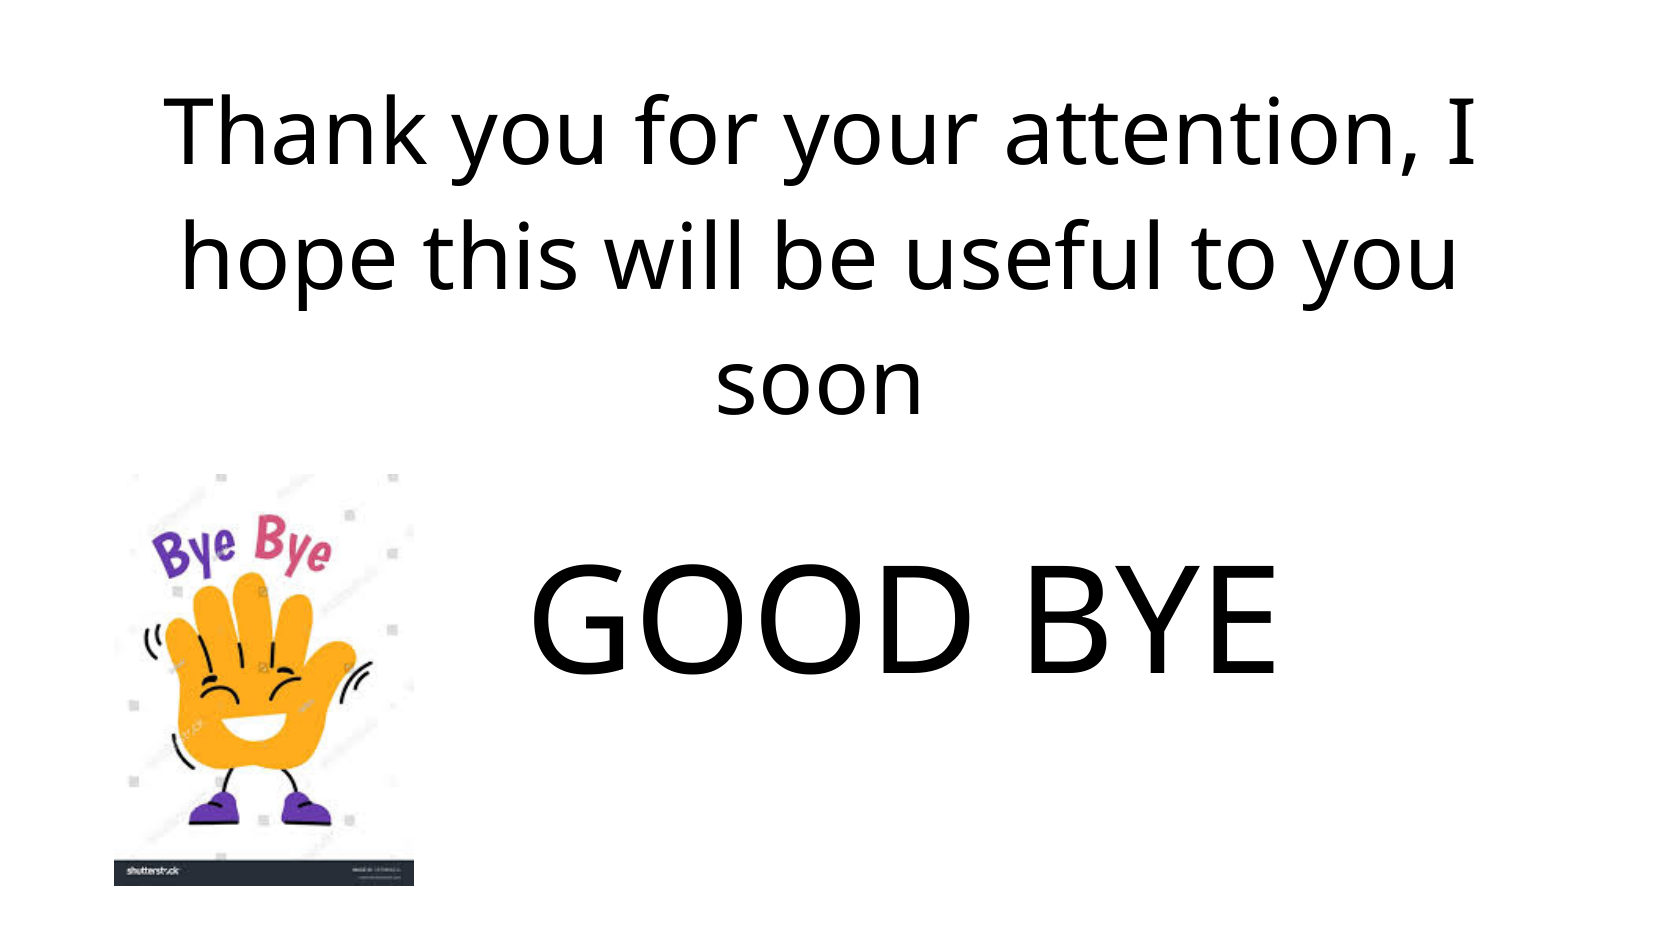

# Thank you for your attention, I hope this will be useful to you soon
GOOD BYE